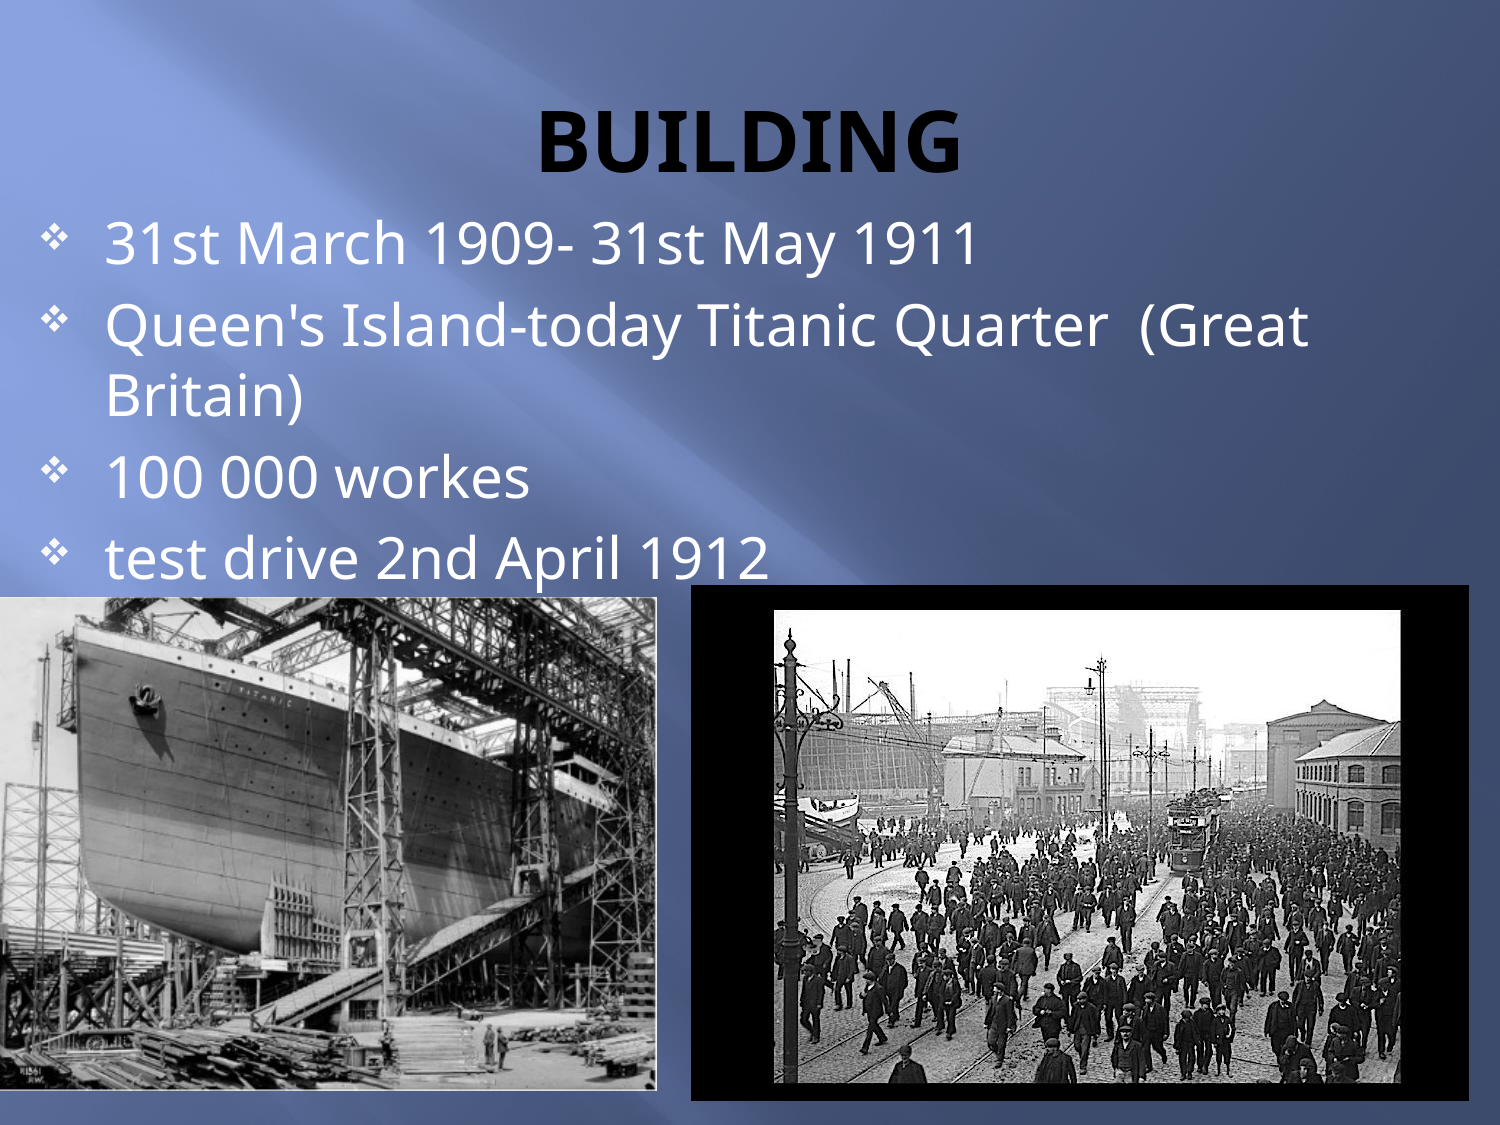

# BUILDING
31st March 1909- 31st May 1911
Queen's Island-today Titanic Quarter (Great Britain)
100 000 workes
test drive 2nd April 1912